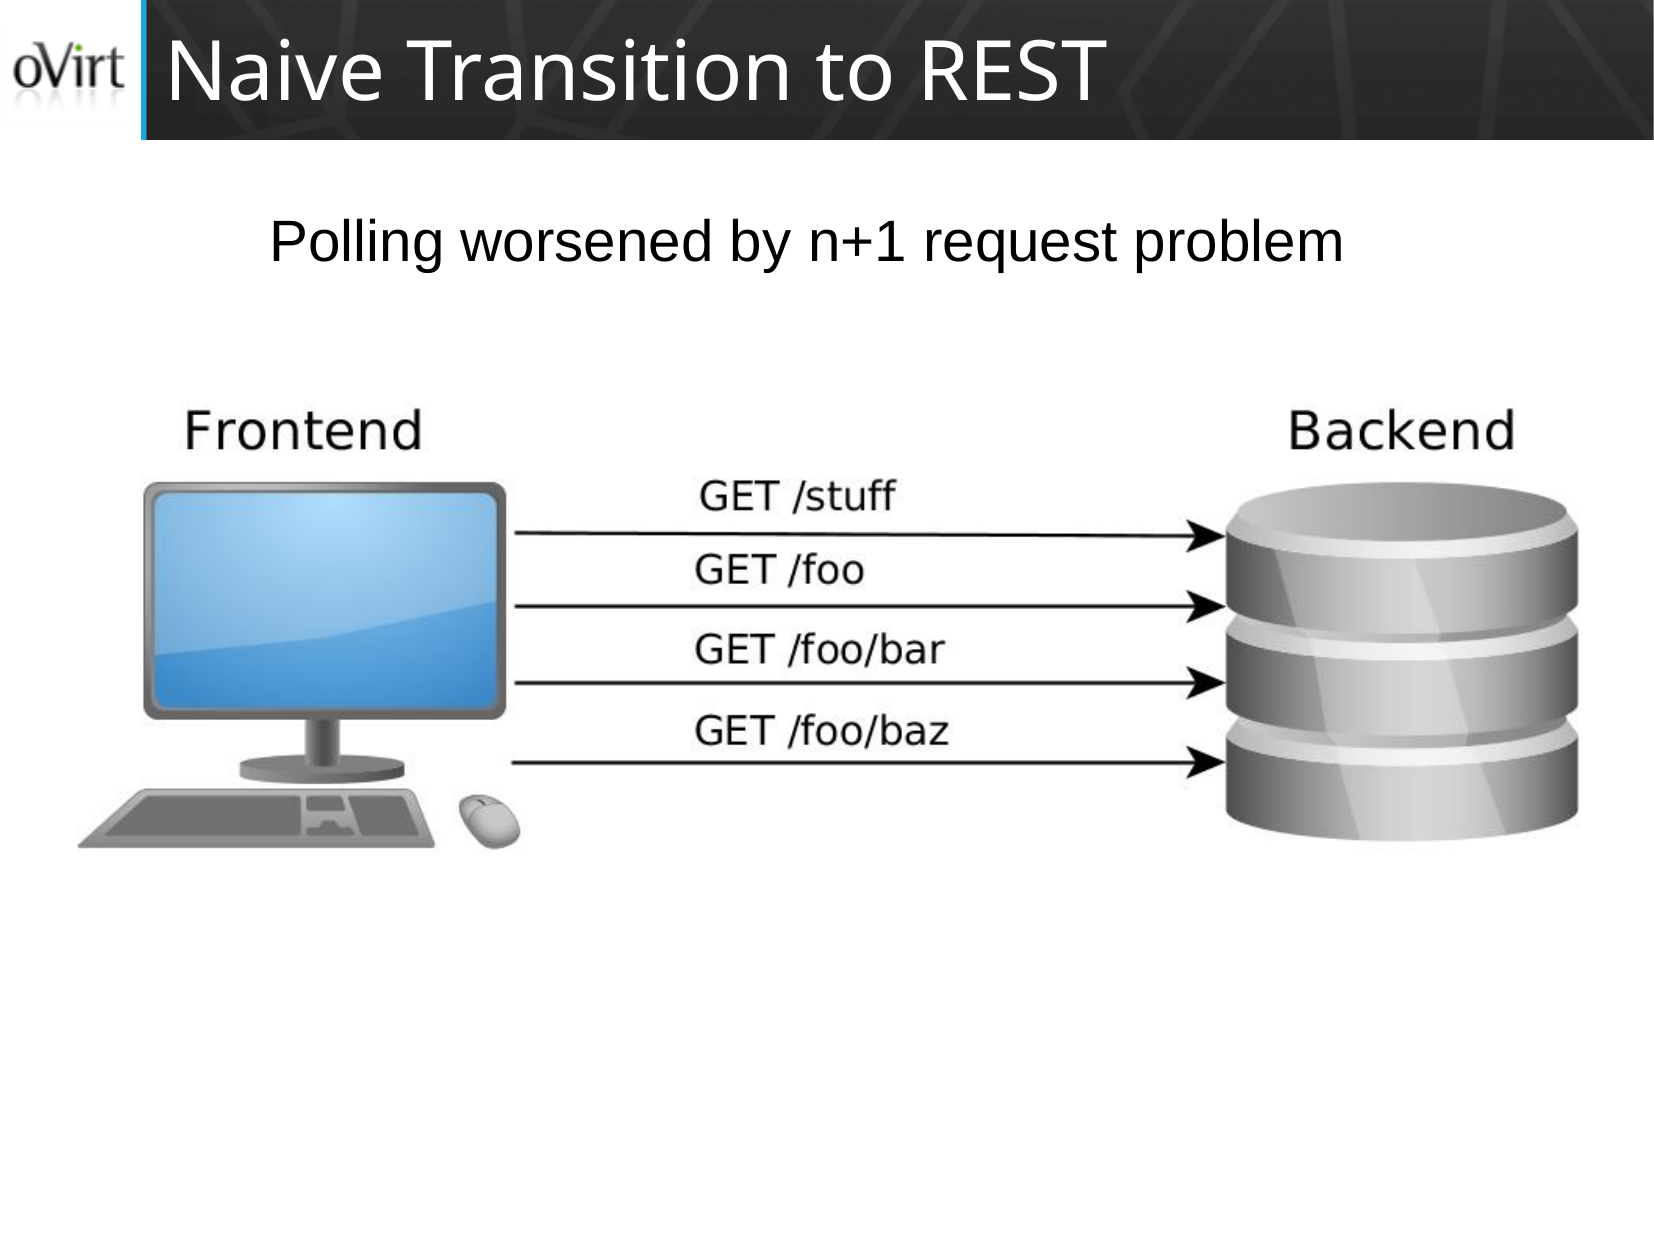

# Naive Transition to REST
Polling worsened by n+1 request problem